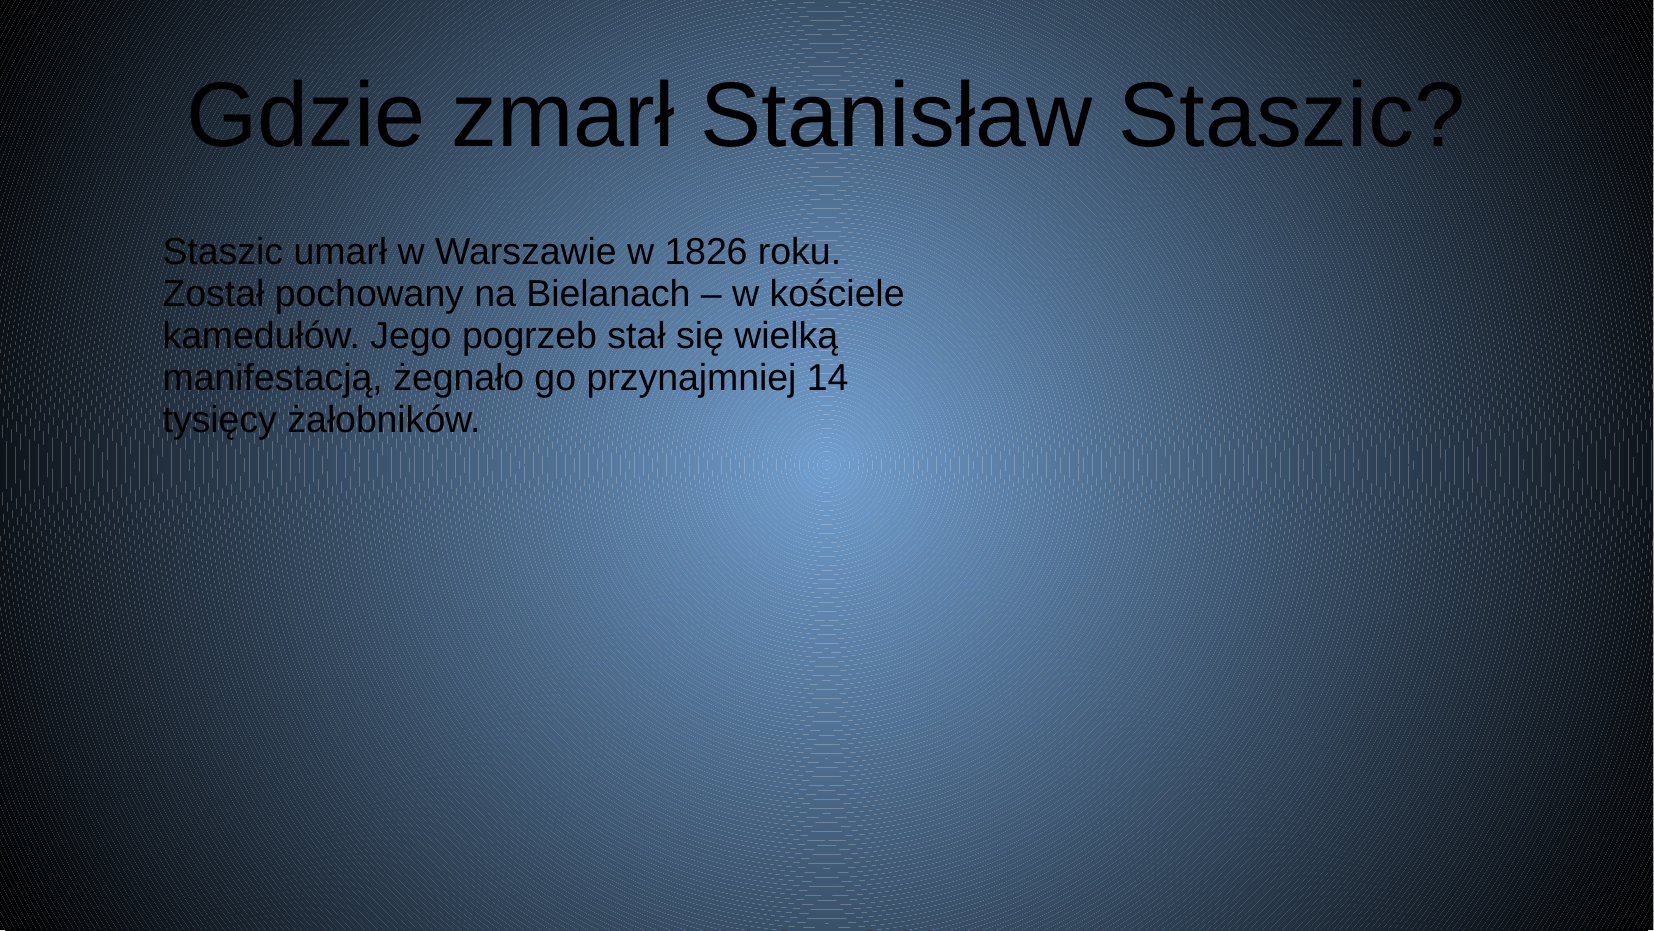

# Gdzie zmarł Stanisław Staszic?
Staszic umarł w Warszawie w 1826 roku. Został pochowany na Bielanach – w kościele kamedułów. Jego pogrzeb stał się wielką manifestacją, żegnało go przynajmniej 14 tysięcy żałobników.